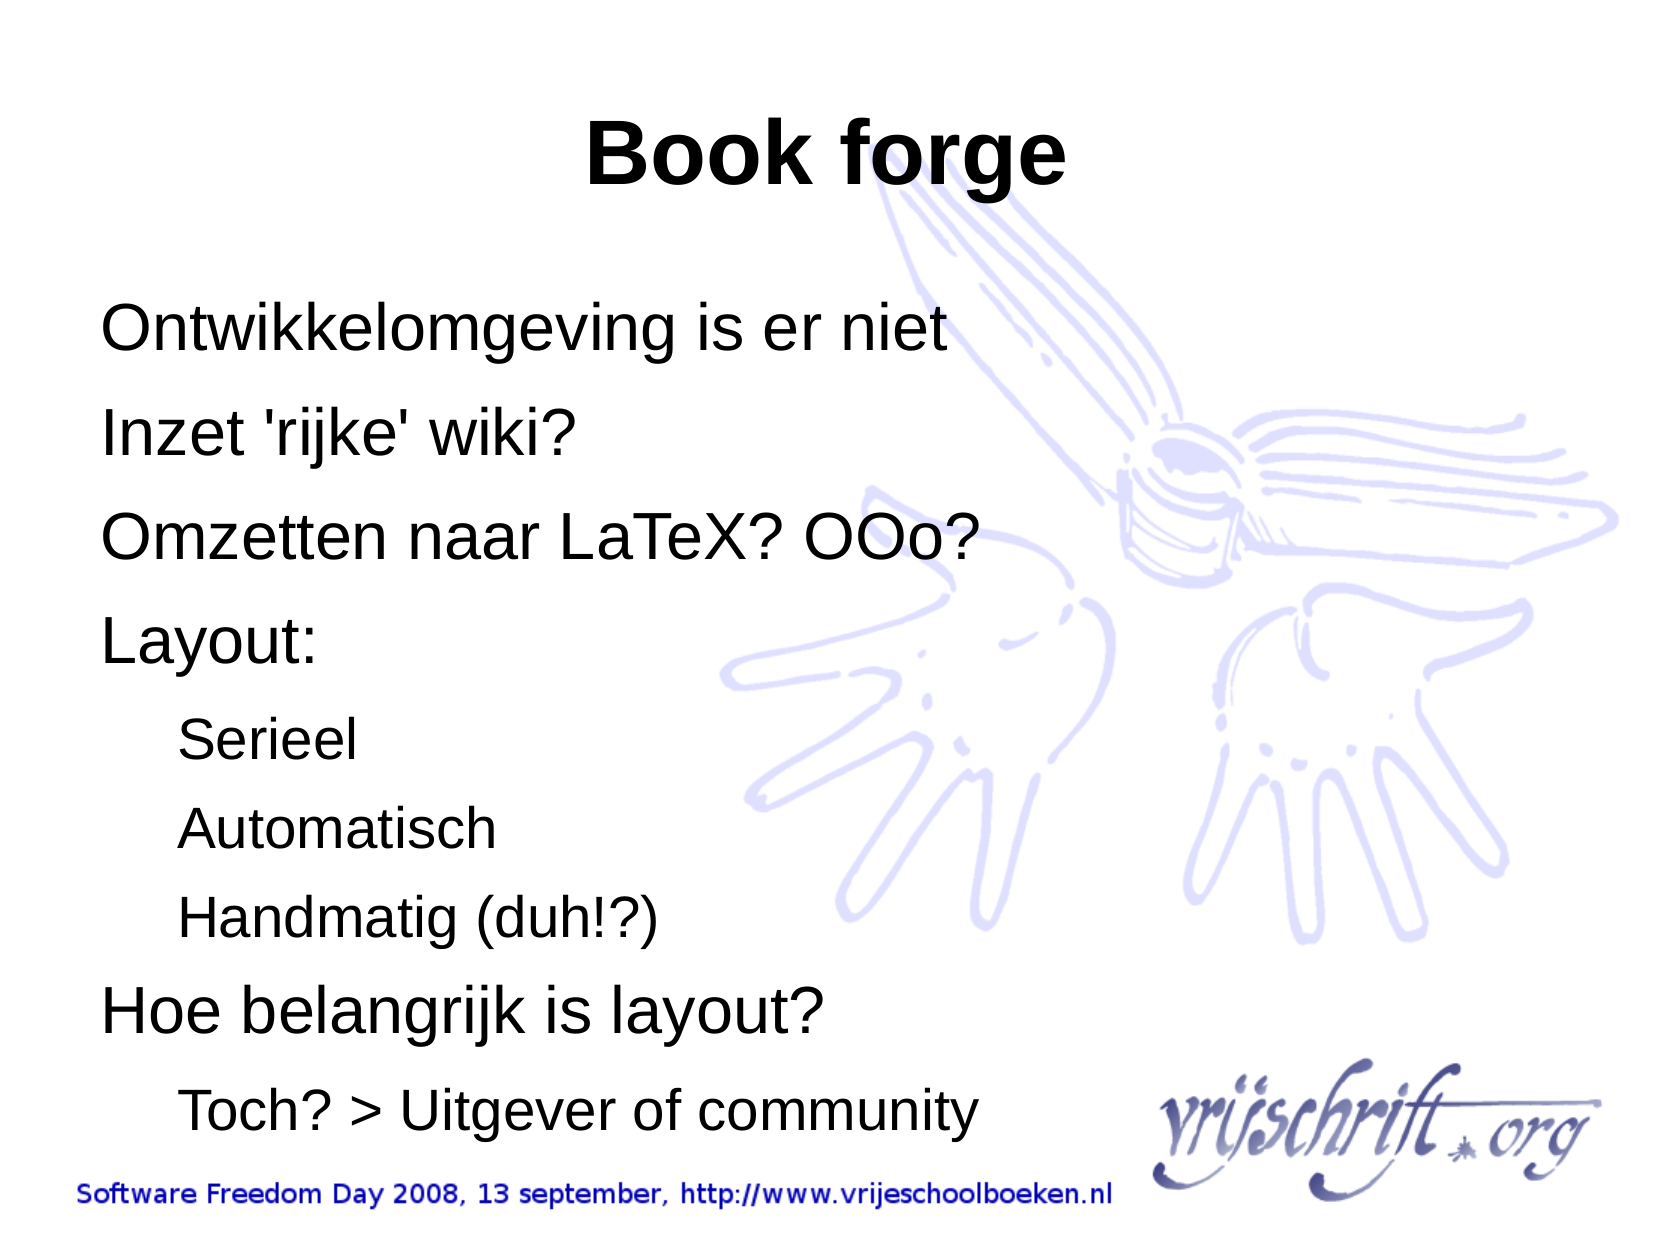

# Book forge
Ontwikkelomgeving is er niet
Inzet 'rijke' wiki?
Omzetten naar LaTeX? OOo?
Layout:
Serieel
Automatisch
Handmatig (duh!?)
Hoe belangrijk is layout?
Toch? > Uitgever of community